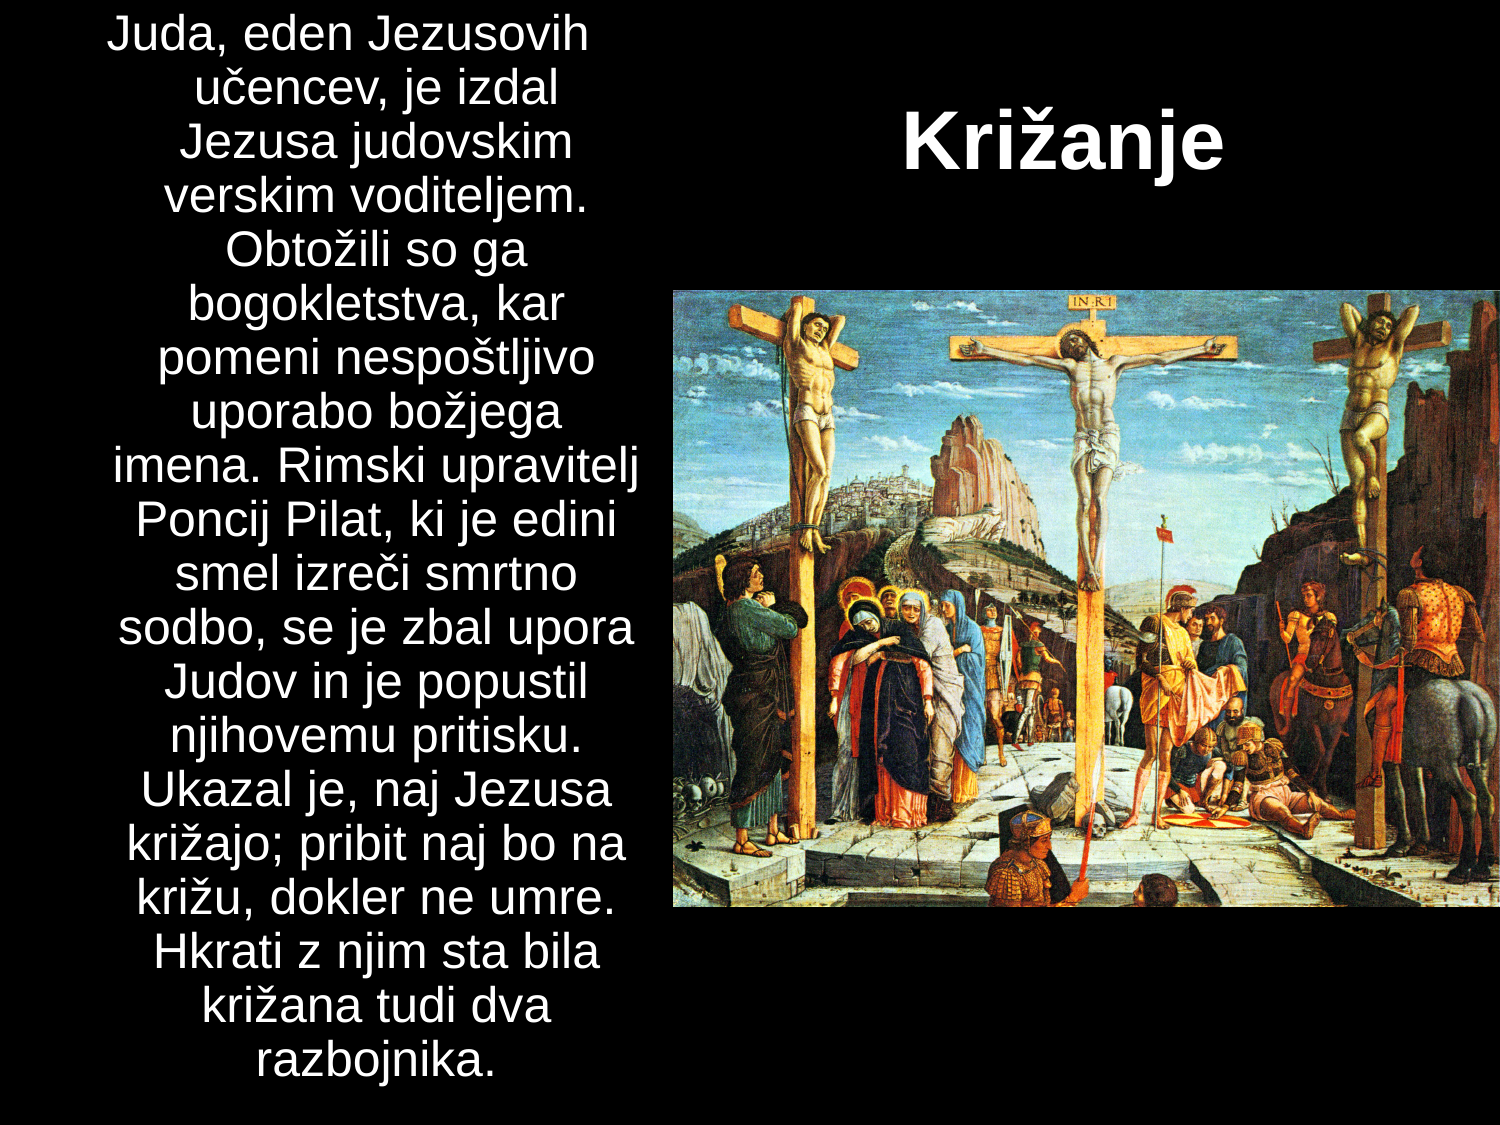

Juda, eden Jezusovih učencev, je izdal Jezusa judovskim verskim voditeljem. Obtožili so ga bogokletstva, kar pomeni nespoštljivo uporabo božjega imena. Rimski upravitelj Poncij Pilat, ki je edini smel izreči smrtno sodbo, se je zbal upora Judov in je popustil njihovemu pritisku. Ukazal je, naj Jezusa križajo; pribit naj bo na križu, dokler ne umre. Hkrati z njim sta bila križana tudi dva razbojnika.
# Križanje